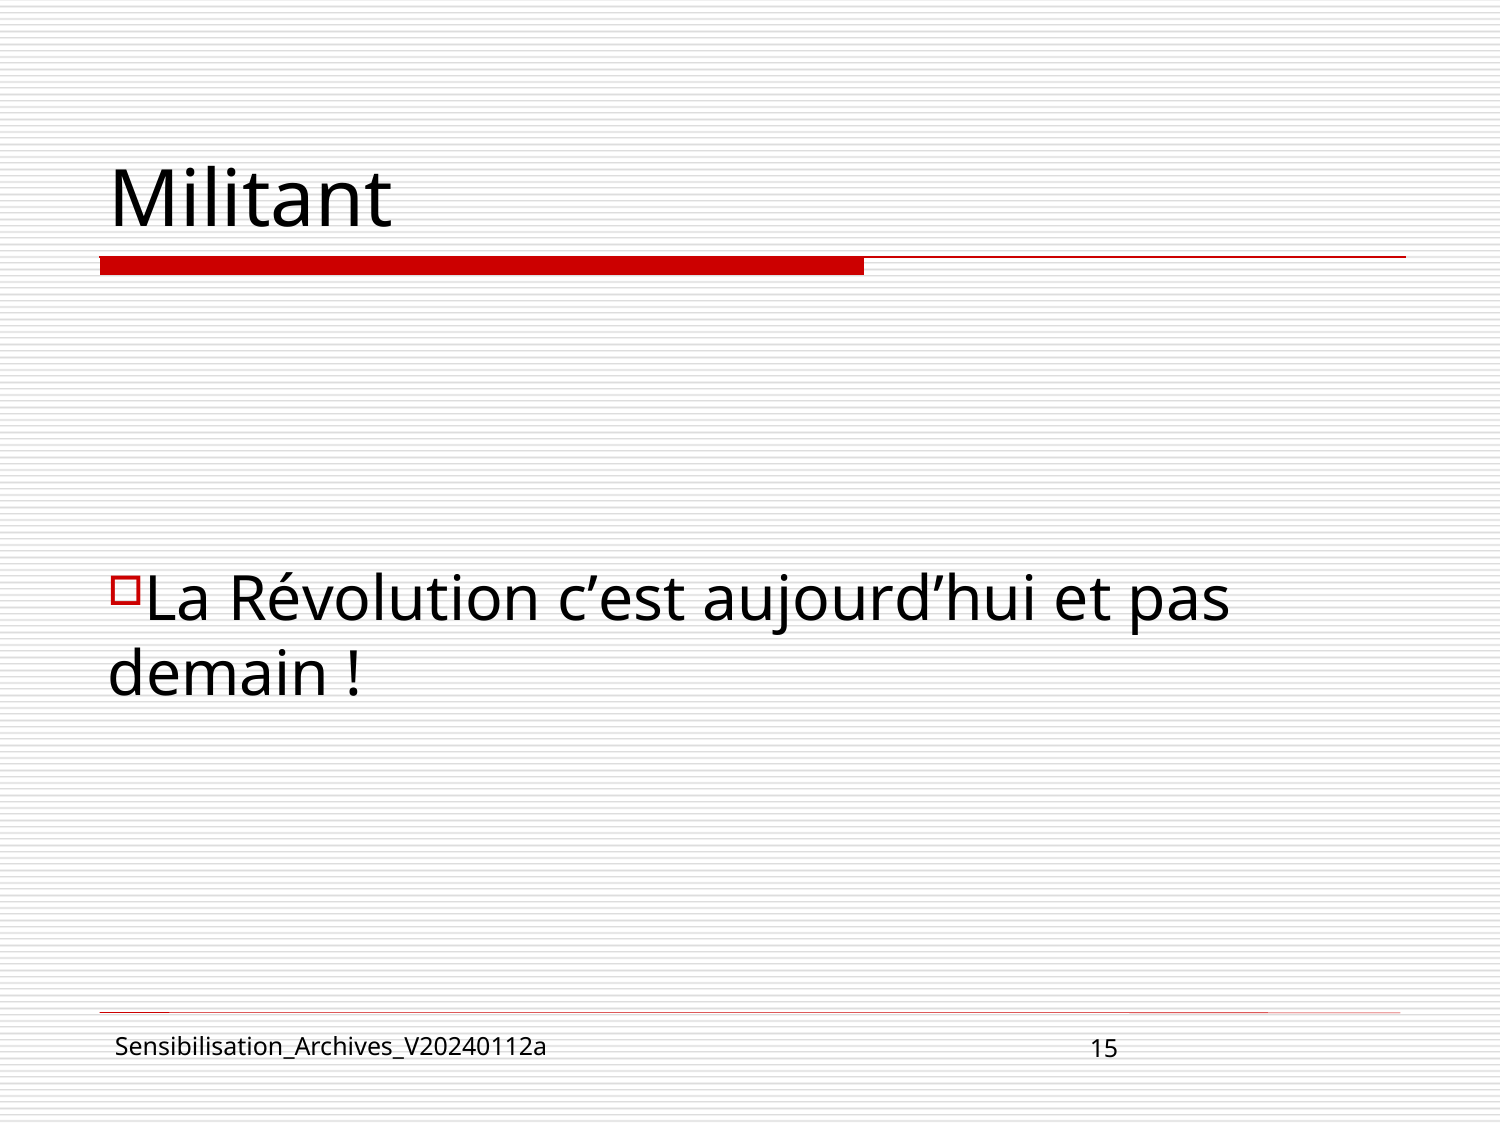

# Militant
La Révolution c’est aujourd’hui et pas demain !
Sensibilisation_Archives_V20240112a